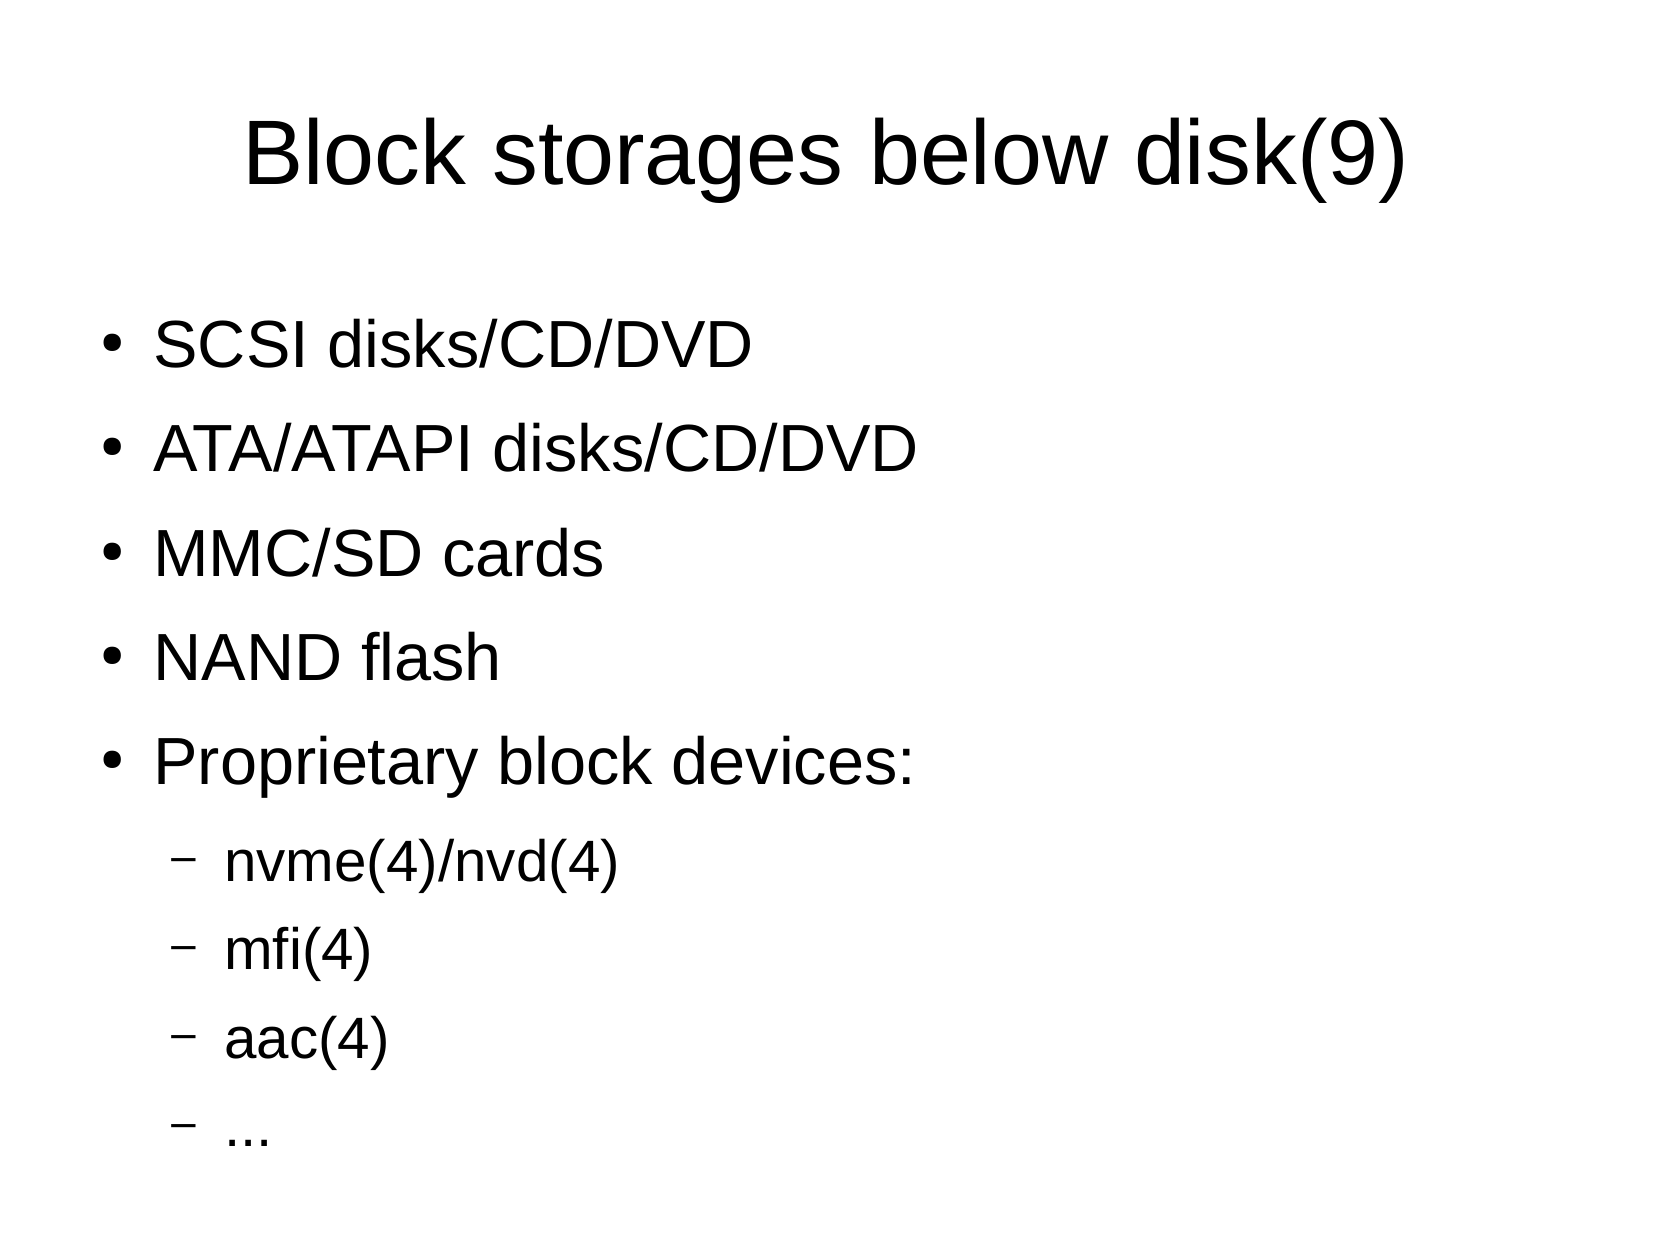

# Block storages below disk(9)
SCSI disks/CD/DVD
ATA/ATAPI disks/CD/DVD
MMC/SD cards
NAND flash
Proprietary block devices:
nvme(4)/nvd(4)
mfi(4)
aac(4)
...